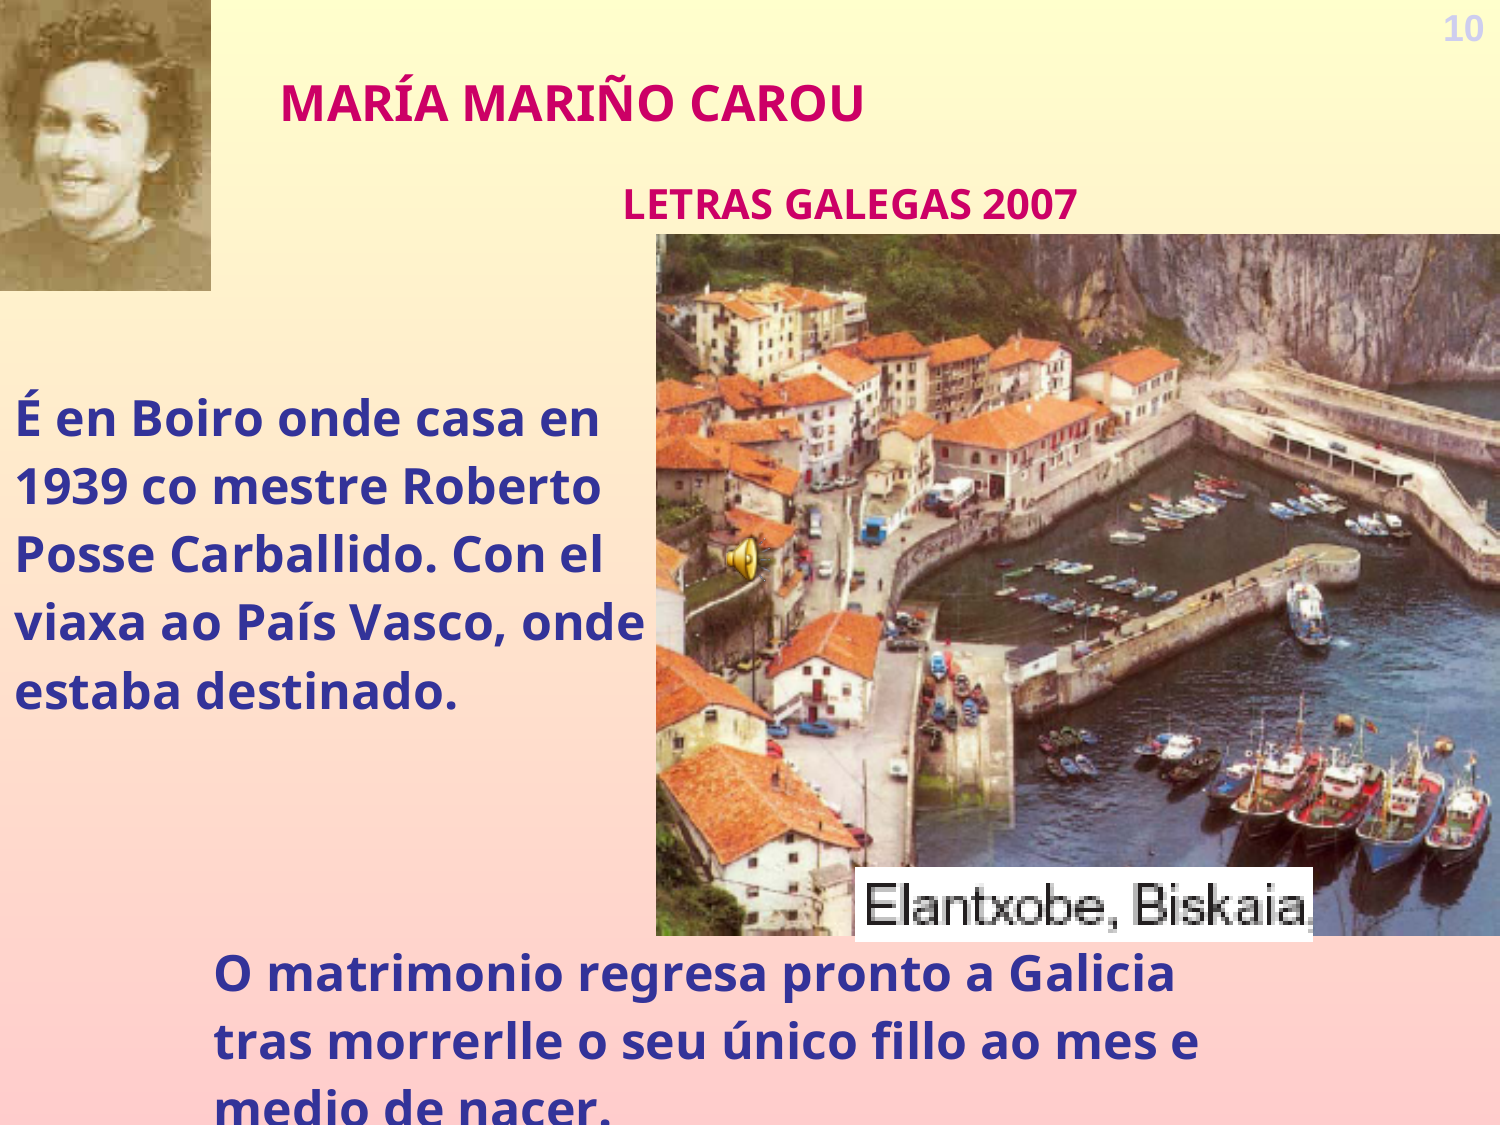

10
MARÍA MARIÑO CAROU
LETRAS GALEGAS 2007
É en Boiro onde casa en 1939 co mestre Roberto Posse Carballido. Con el viaxa ao País Vasco, onde estaba destinado.
O matrimonio regresa pronto a Galicia tras morrerlle o seu único fillo ao mes e medio de nacer.